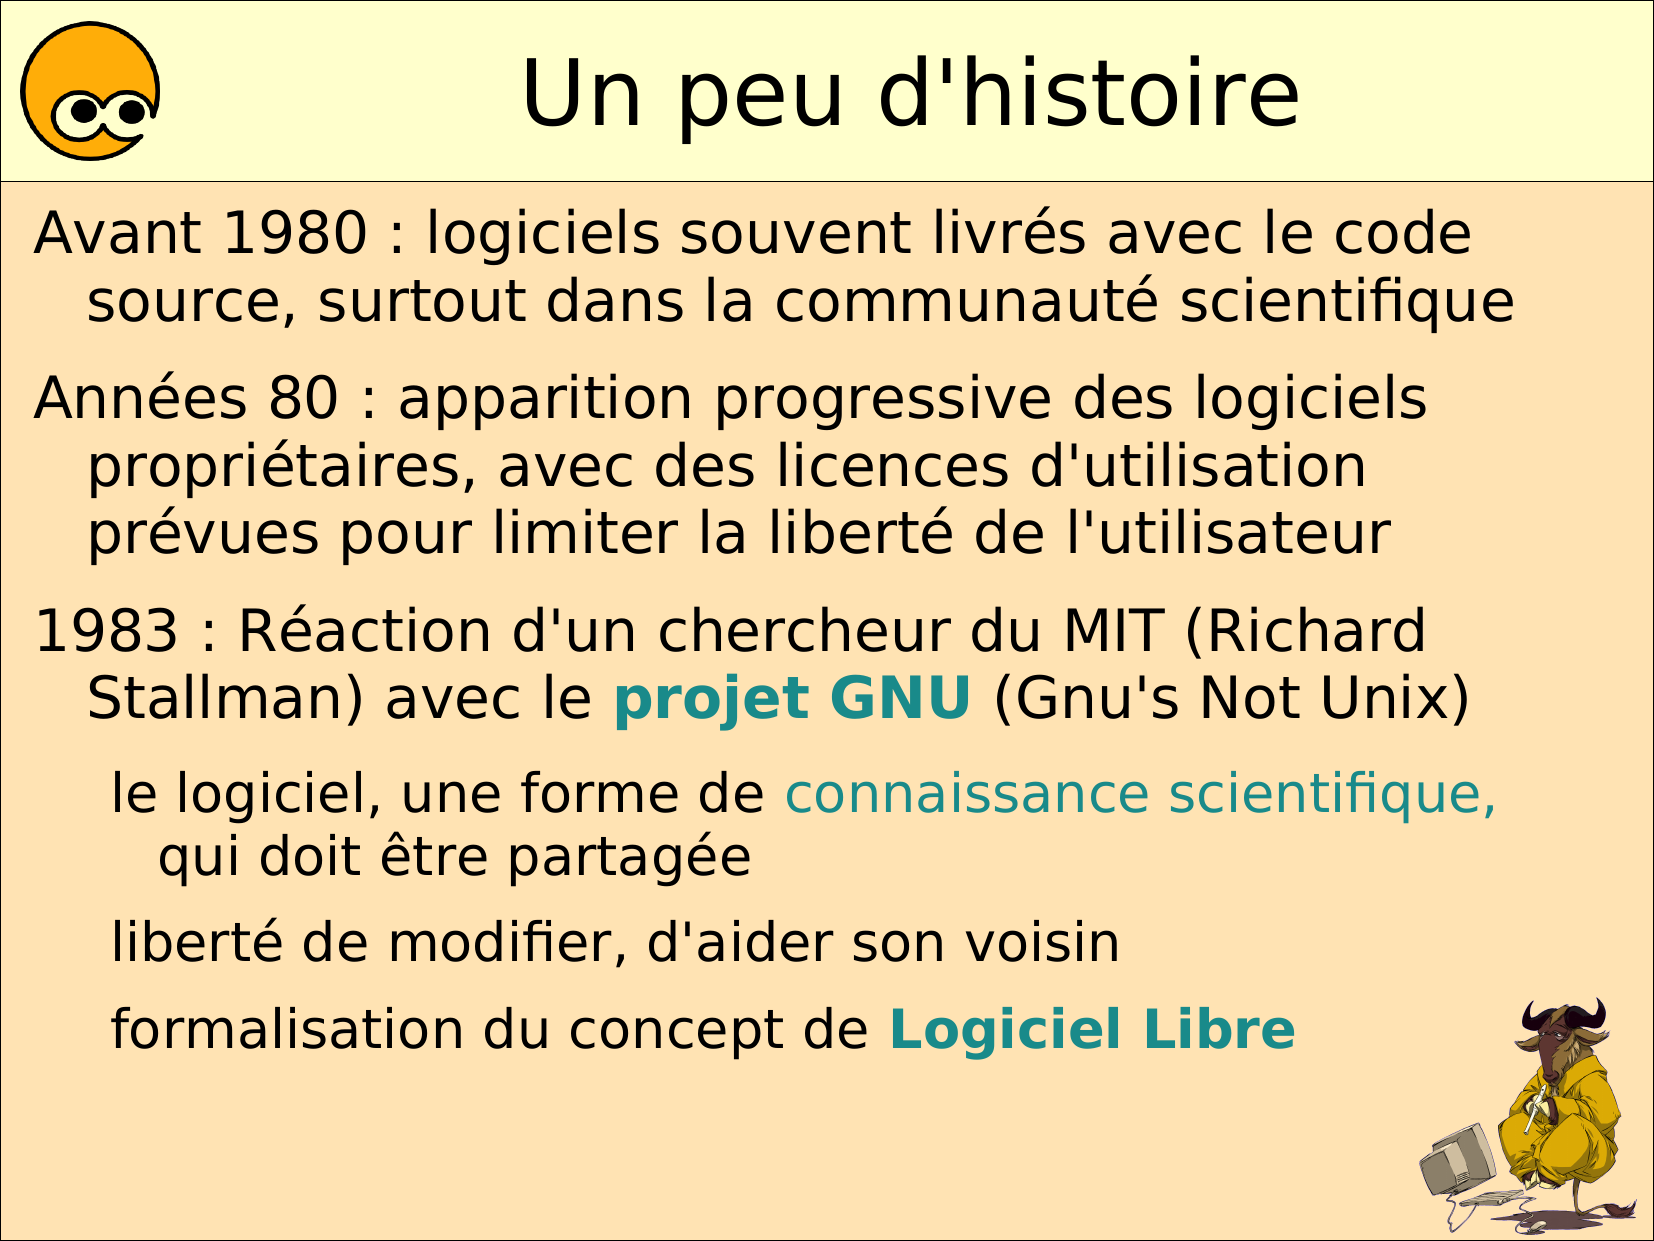

# Un peu d'histoire
Avant 1980 : logiciels souvent livrés avec le code source, surtout dans la communauté scientifique
Années 80 : apparition progressive des logiciels propriétaires, avec des licences d'utilisation prévues pour limiter la liberté de l'utilisateur
1983 : Réaction d'un chercheur du MIT (Richard Stallman) avec le projet GNU (Gnu's Not Unix)
le logiciel, une forme de connaissance scientifique, qui doit être partagée
liberté de modifier, d'aider son voisin
formalisation du concept de Logiciel Libre